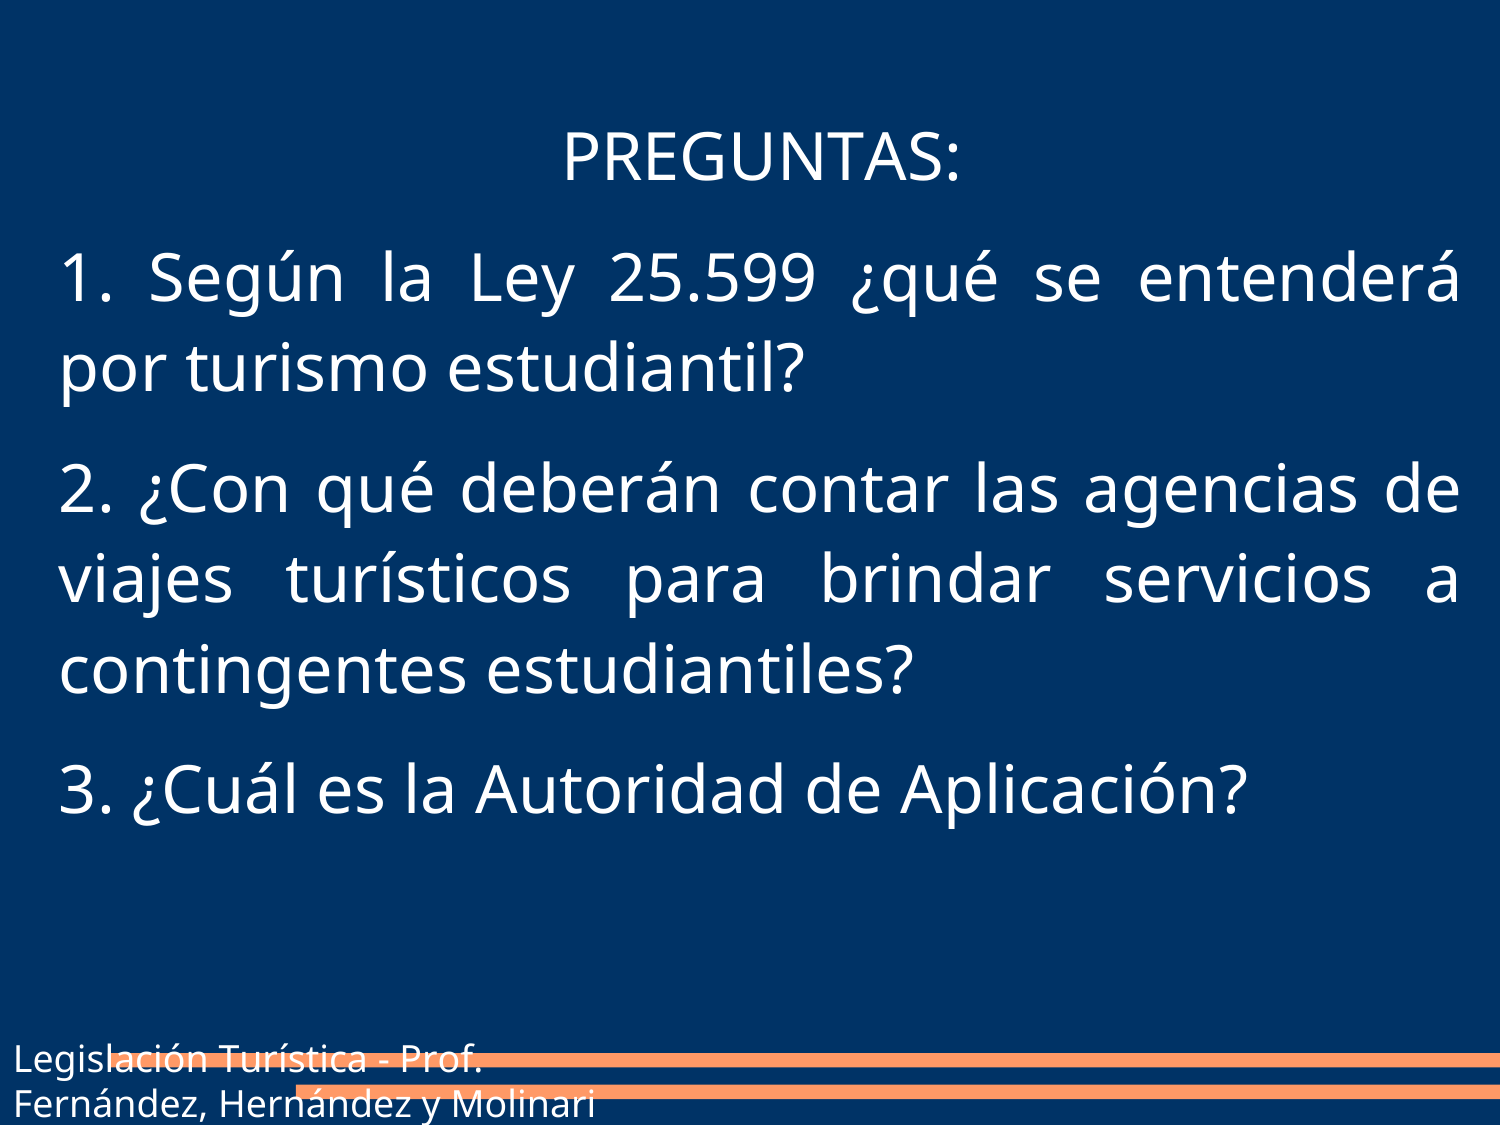

# PREGUNTAS:
1. Según la Ley 25.599 ¿qué se entenderá por turismo estudiantil?
2. ¿Con qué deberán contar las agencias de viajes turísticos para brindar servicios a contingentes estudiantiles?
3. ¿Cuál es la Autoridad de Aplicación?
Legislación Turística - Prof. Fernández, Hernández y Molinari